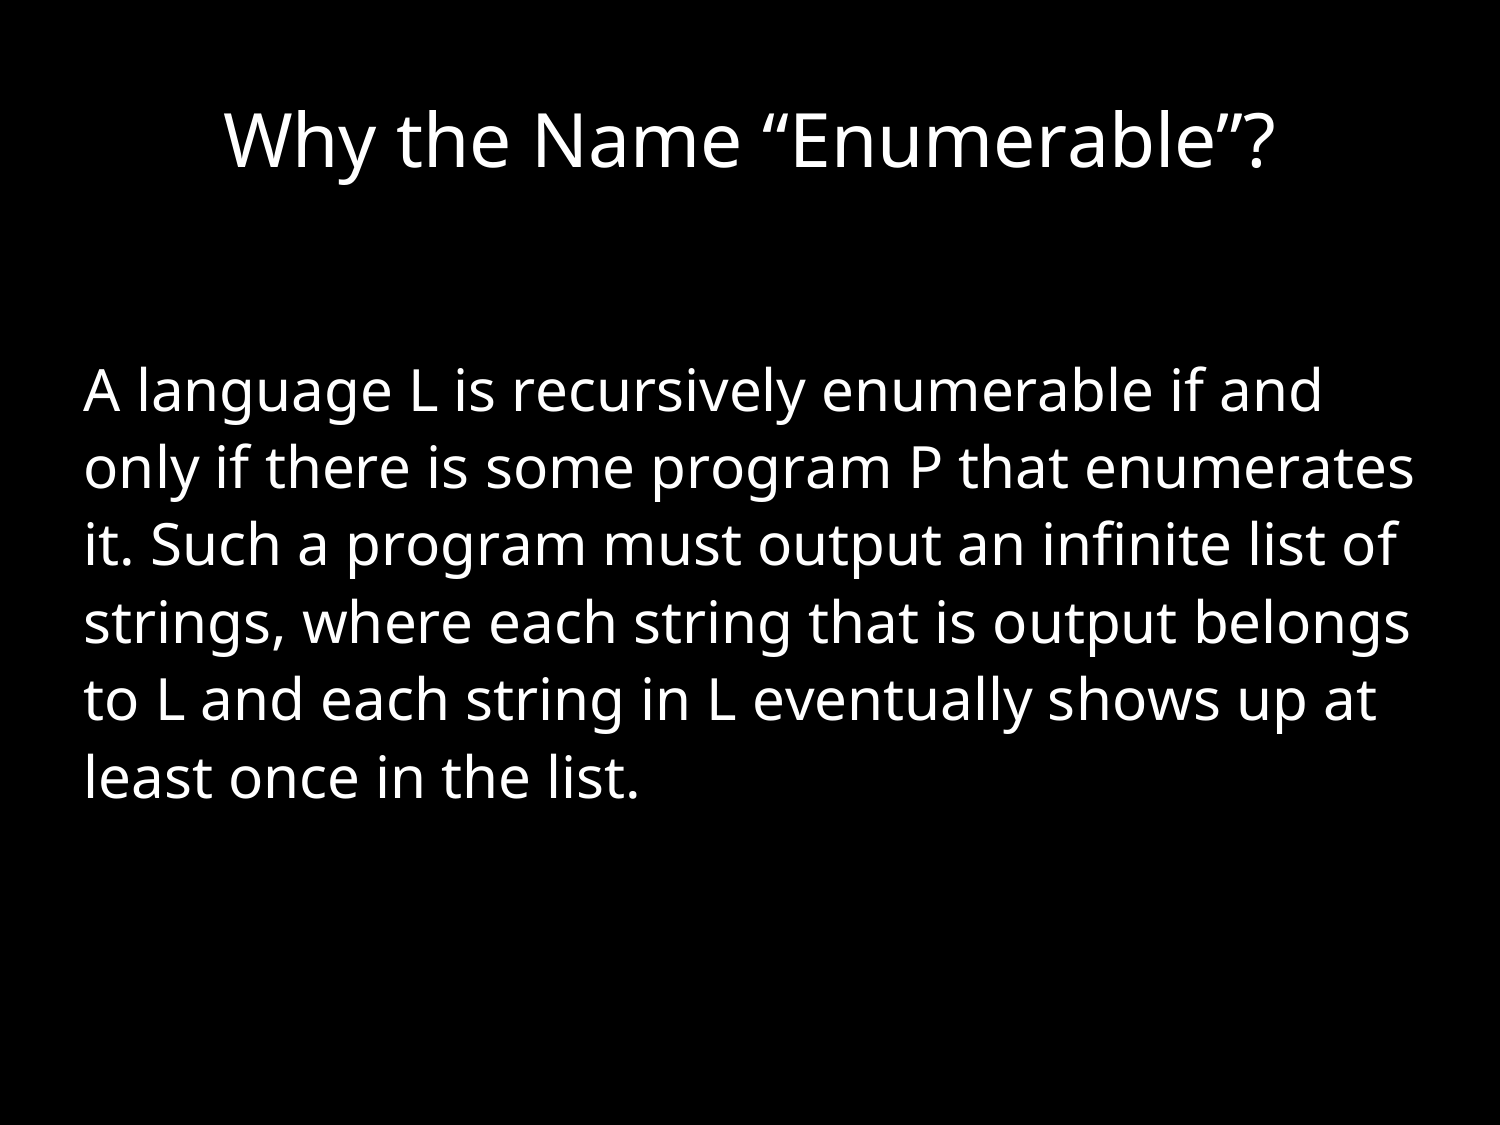

Why the Name “Enumerable”?
A language L is recursively enumerable if and
only if there is some program P that enumerates
it. Such a program must output an infinite list of
strings, where each string that is output belongs
to L and each string in L eventually shows up at
least once in the list.